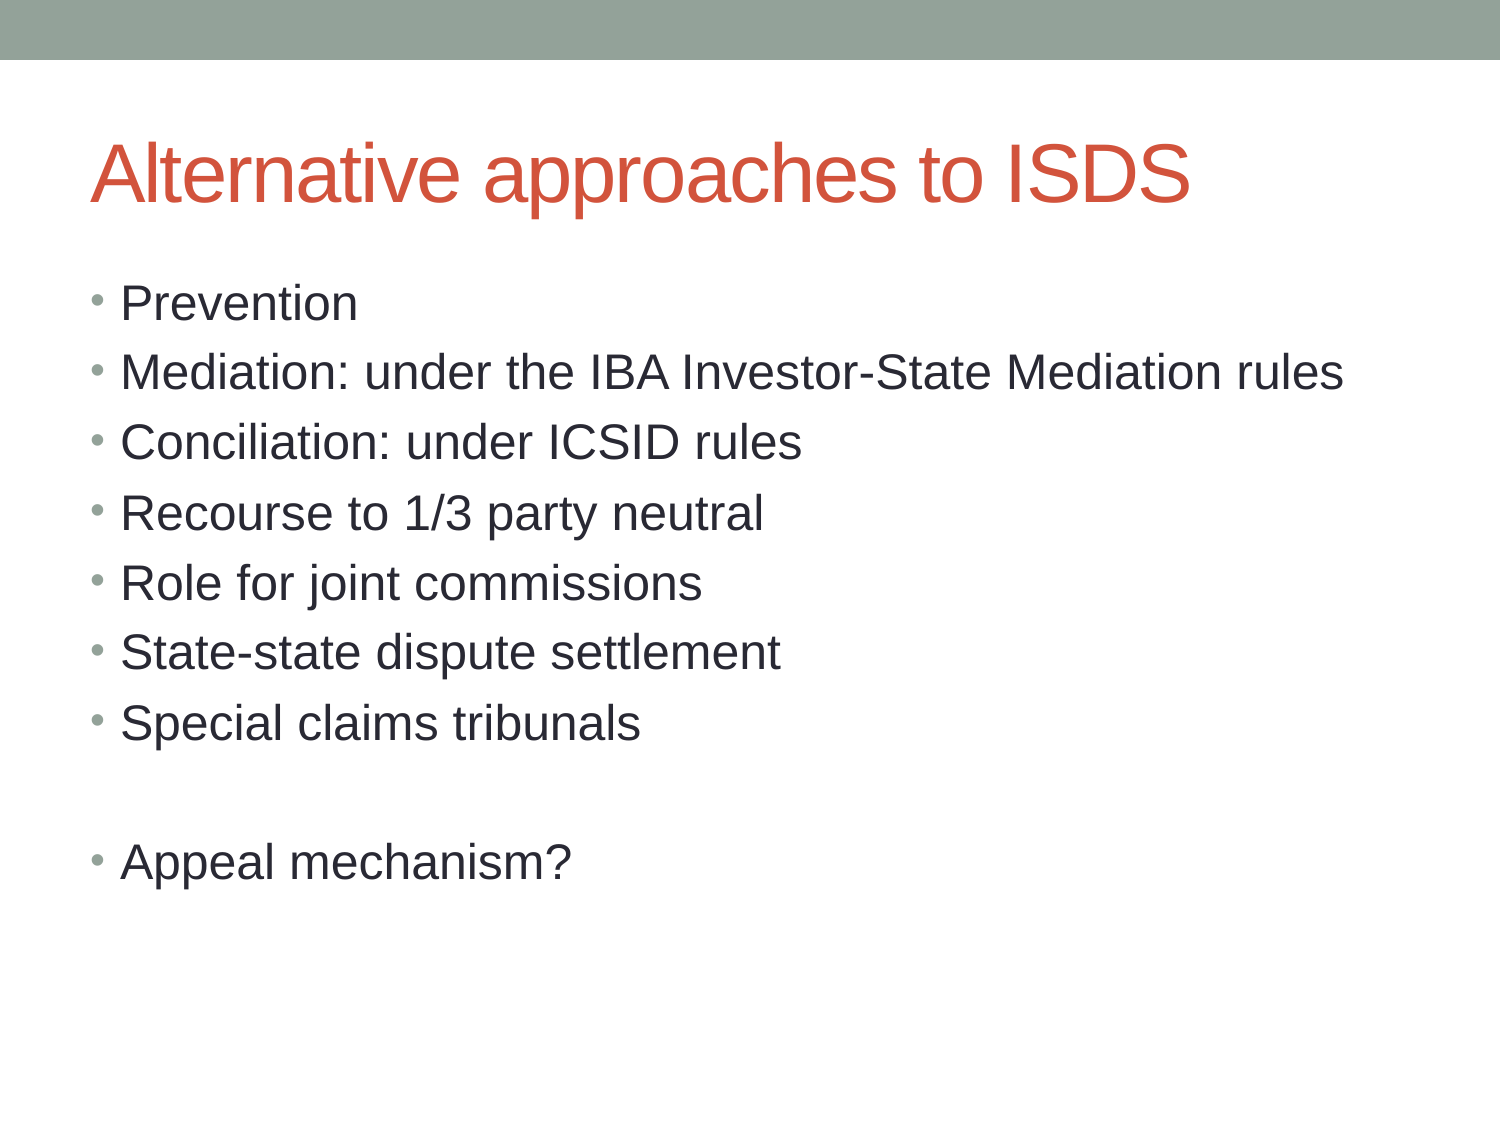

# Alternative approaches to ISDS
Prevention
Mediation: under the IBA Investor-State Mediation rules
Conciliation: under ICSID rules
Recourse to 1/3 party neutral
Role for joint commissions
State-state dispute settlement
Special claims tribunals
Appeal mechanism?